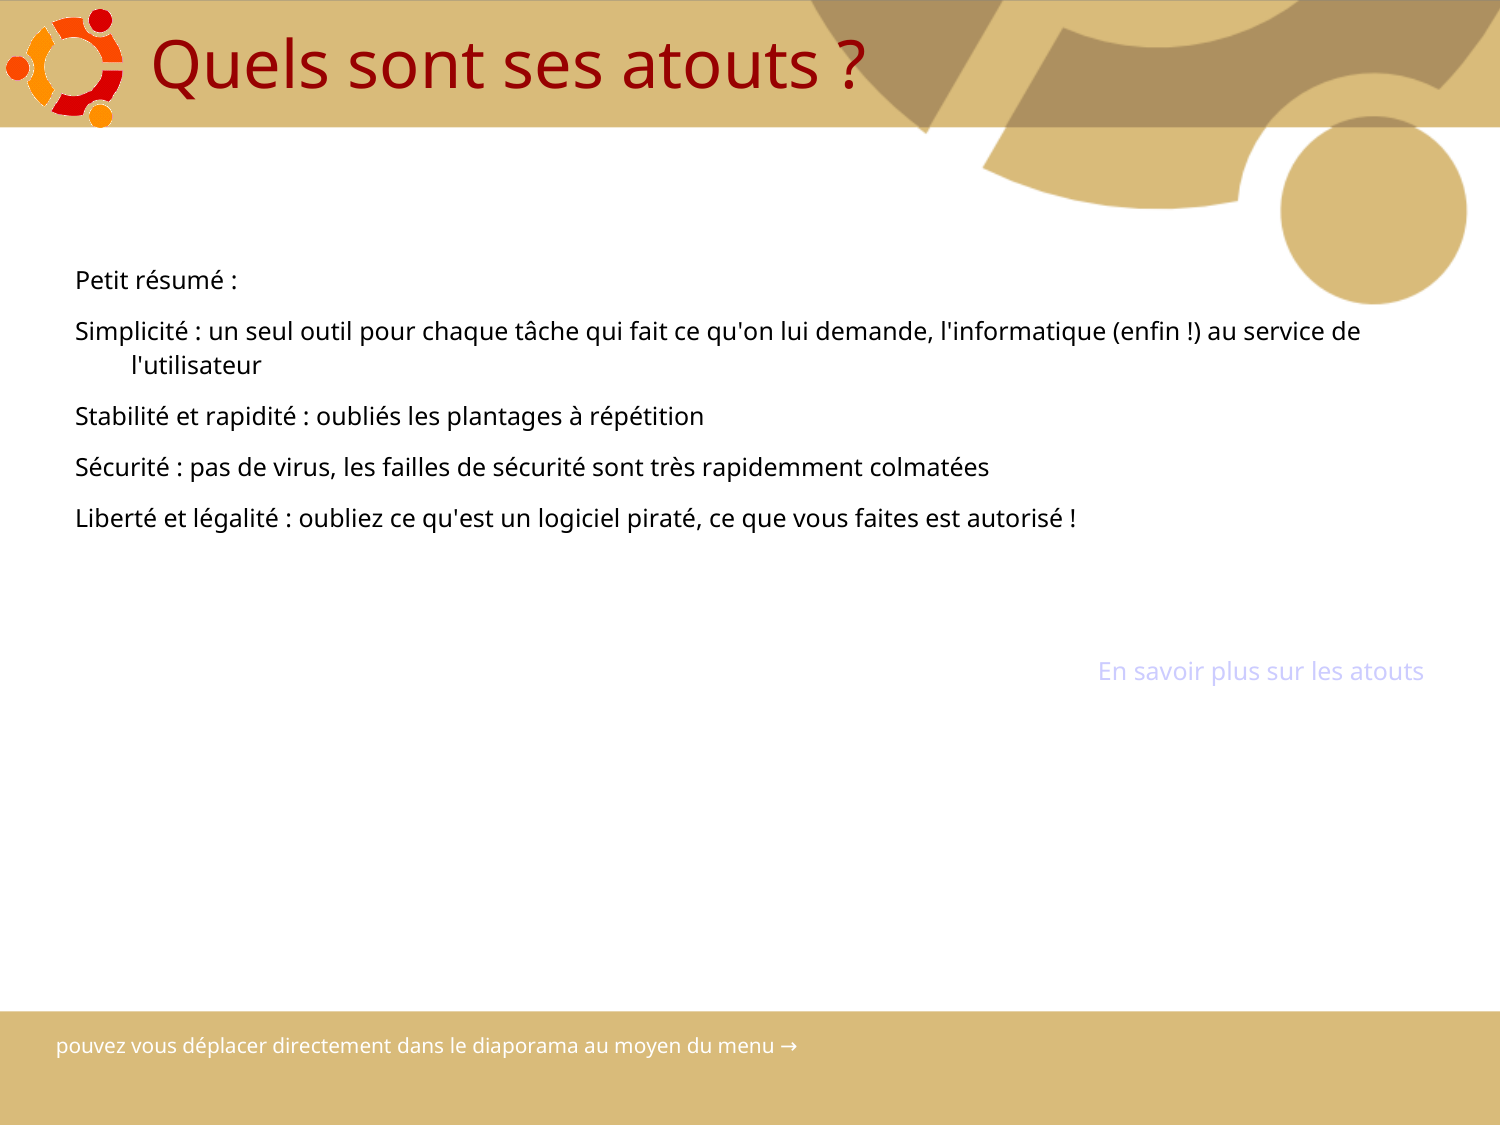

# Quels sont ses atouts ?
Petit résumé :
Simplicité : un seul outil pour chaque tâche qui fait ce qu'on lui demande, l'informatique (enfin !) au service de l'utilisateur
Stabilité et rapidité : oubliés les plantages à répétition
Sécurité : pas de virus, les failles de sécurité sont très rapidemment colmatées
Liberté et légalité : oubliez ce qu'est un logiciel piraté, ce que vous faites est autorisé !
En savoir plus sur les atouts
pouvez vous déplacer directement dans le diaporama au moyen du menu →